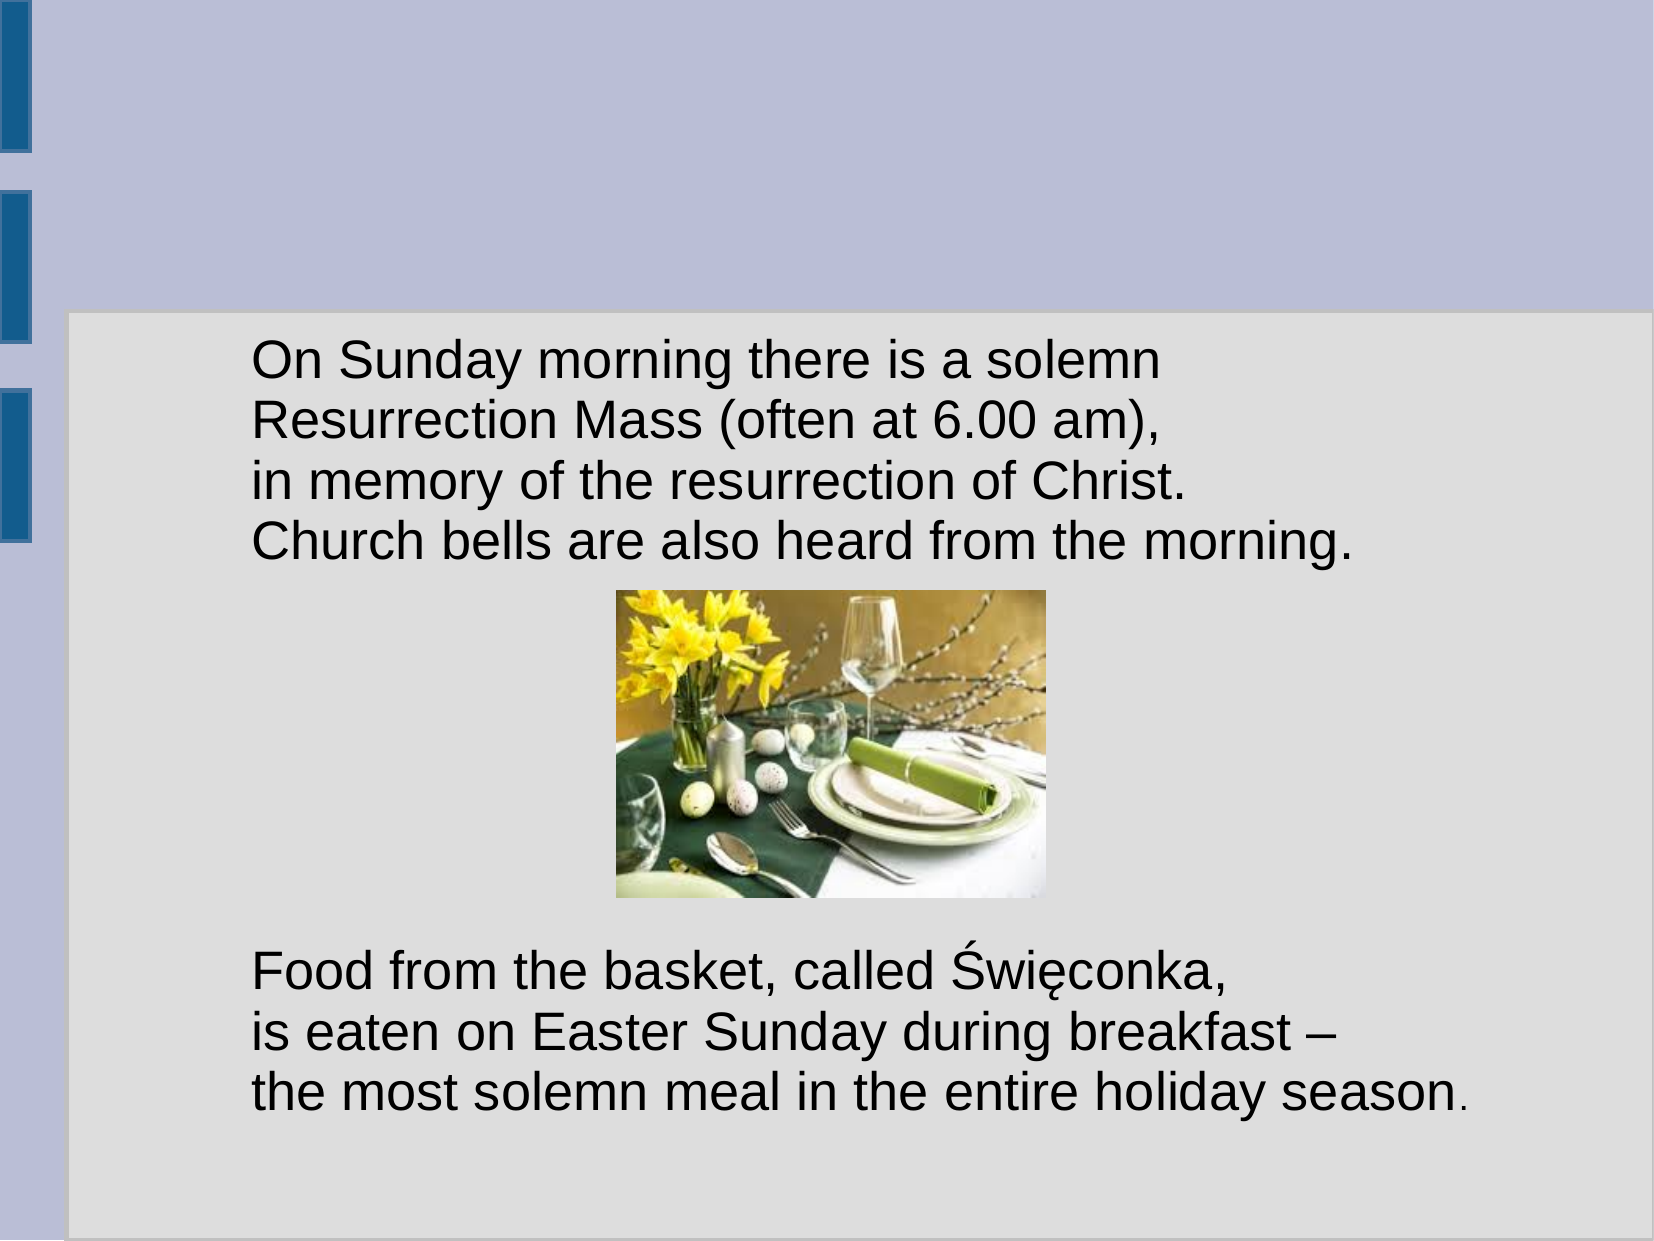

On Sunday morning there is a solemn
Resurrection Mass (often at 6.00 am),
in memory of the resurrection of Christ.
Church bells are also heard from the morning.
Food from the basket, called Święconka,
is eaten on Easter Sunday during breakfast –
the most solemn meal in the entire holiday season.